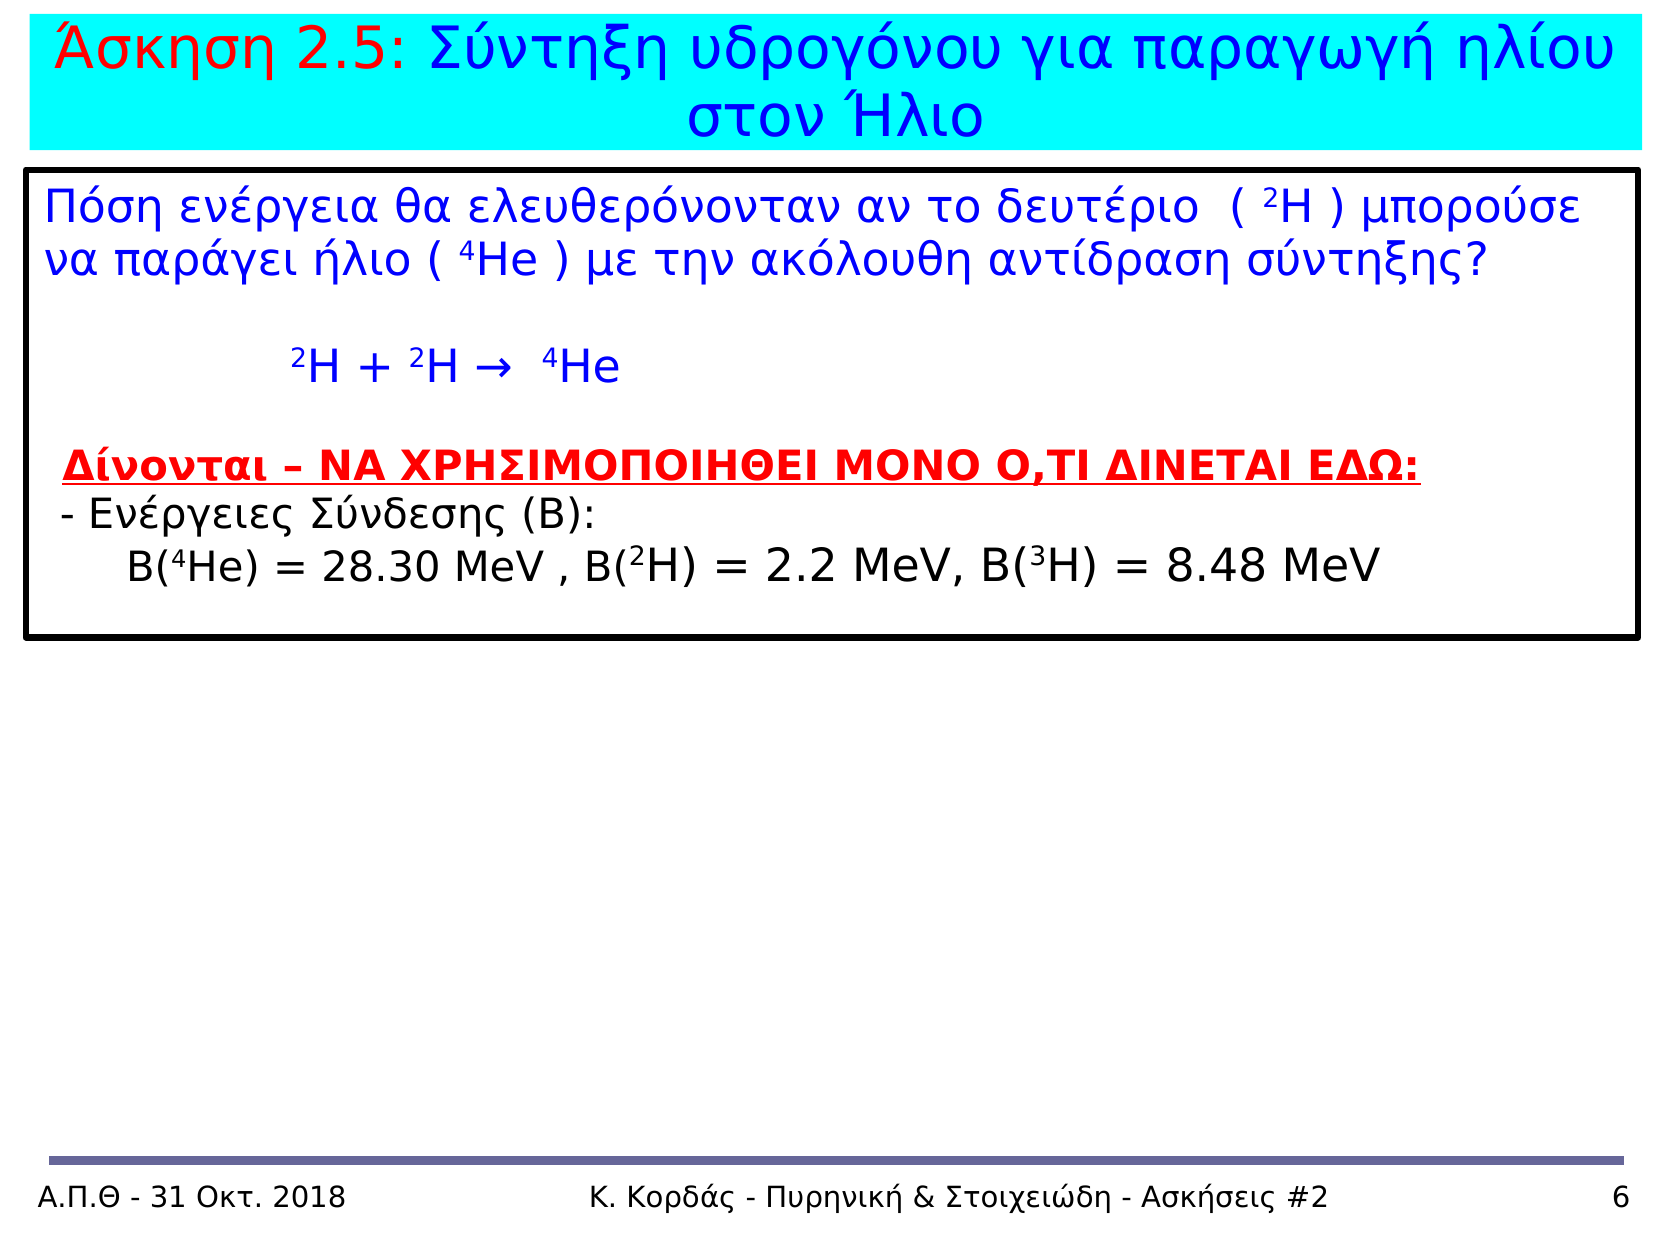

# Άσκηση 2.5: Σύντηξη υδρογόνου για παραγωγή ηλίου στον Ήλιο
Πόση ενέργεια θα ελευθερόνονταν αν το δευτέριο ( 2Η ) μπορούσε να παράγει ήλιο ( 4He ) με την ακόλουθη αντίδραση σύντηξης?
 2Η + 2Η → 4He
Δίνονται – ΝΑ ΧΡΗΣΙΜΟΠΟΙΗΘΕΙ ΜΟΝΟ Ο,ΤΙ ΔΙΝΕΤΑΙ ΕΔΩ:
- Ενέργειες Σύνδεσης (B):
 B(4He) = 28.30 MeV , Β(2Η) = 2.2 MeV, Β(3Η) = 8.48 MeV
Α.Π.Θ - 31 Οκτ. 2018
Κ. Κορδάς - Πυρηνική & Στοιχειώδη - Ασκήσεις #2
6